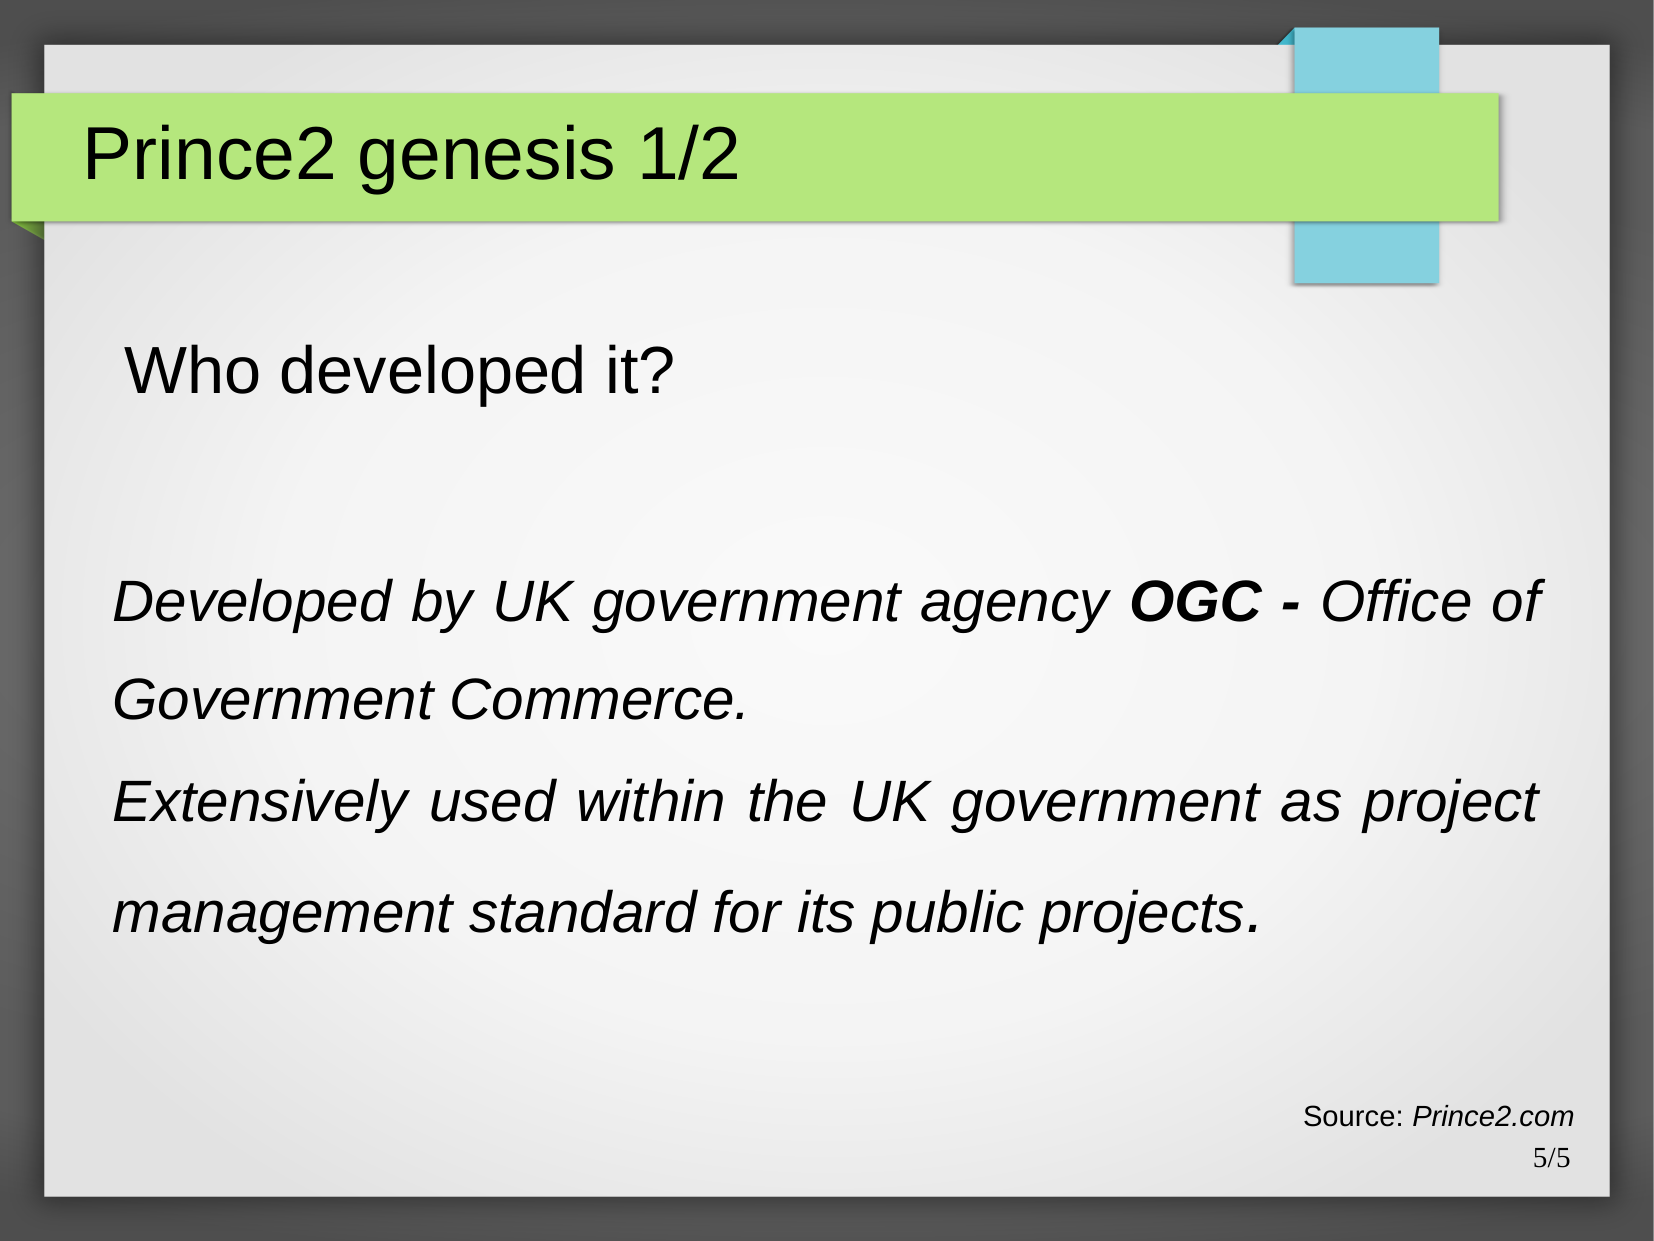

# Prince2 genesis 1/2
Who developed it?
Developed by UK government agency OGC - Office of Government Commerce.
Extensively used within the UK government as project management standard for its public projects.
Source: Prince2.com
5